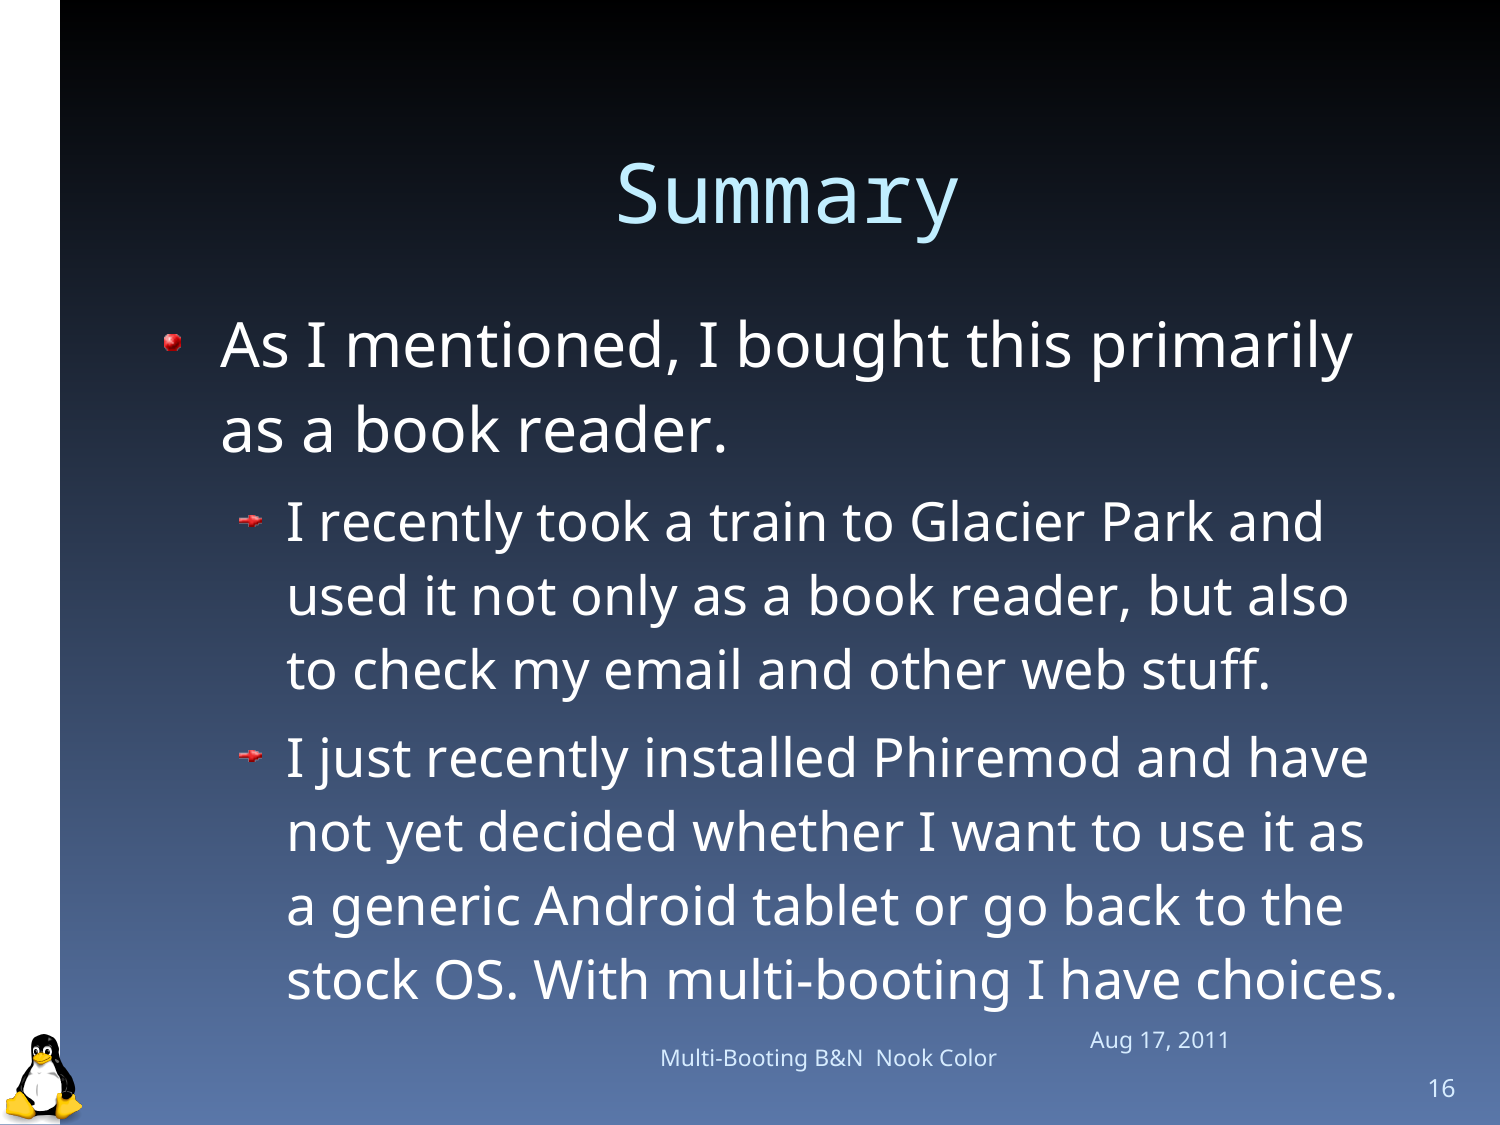

# Summary
As I mentioned, I bought this primarily as a book reader.
I recently took a train to Glacier Park and used it not only as a book reader, but also to check my email and other web stuff.
I just recently installed Phiremod and have not yet decided whether I want to use it as a generic Android tablet or go back to the stock OS. With multi-booting I have choices.
Feb 20, 2009
16